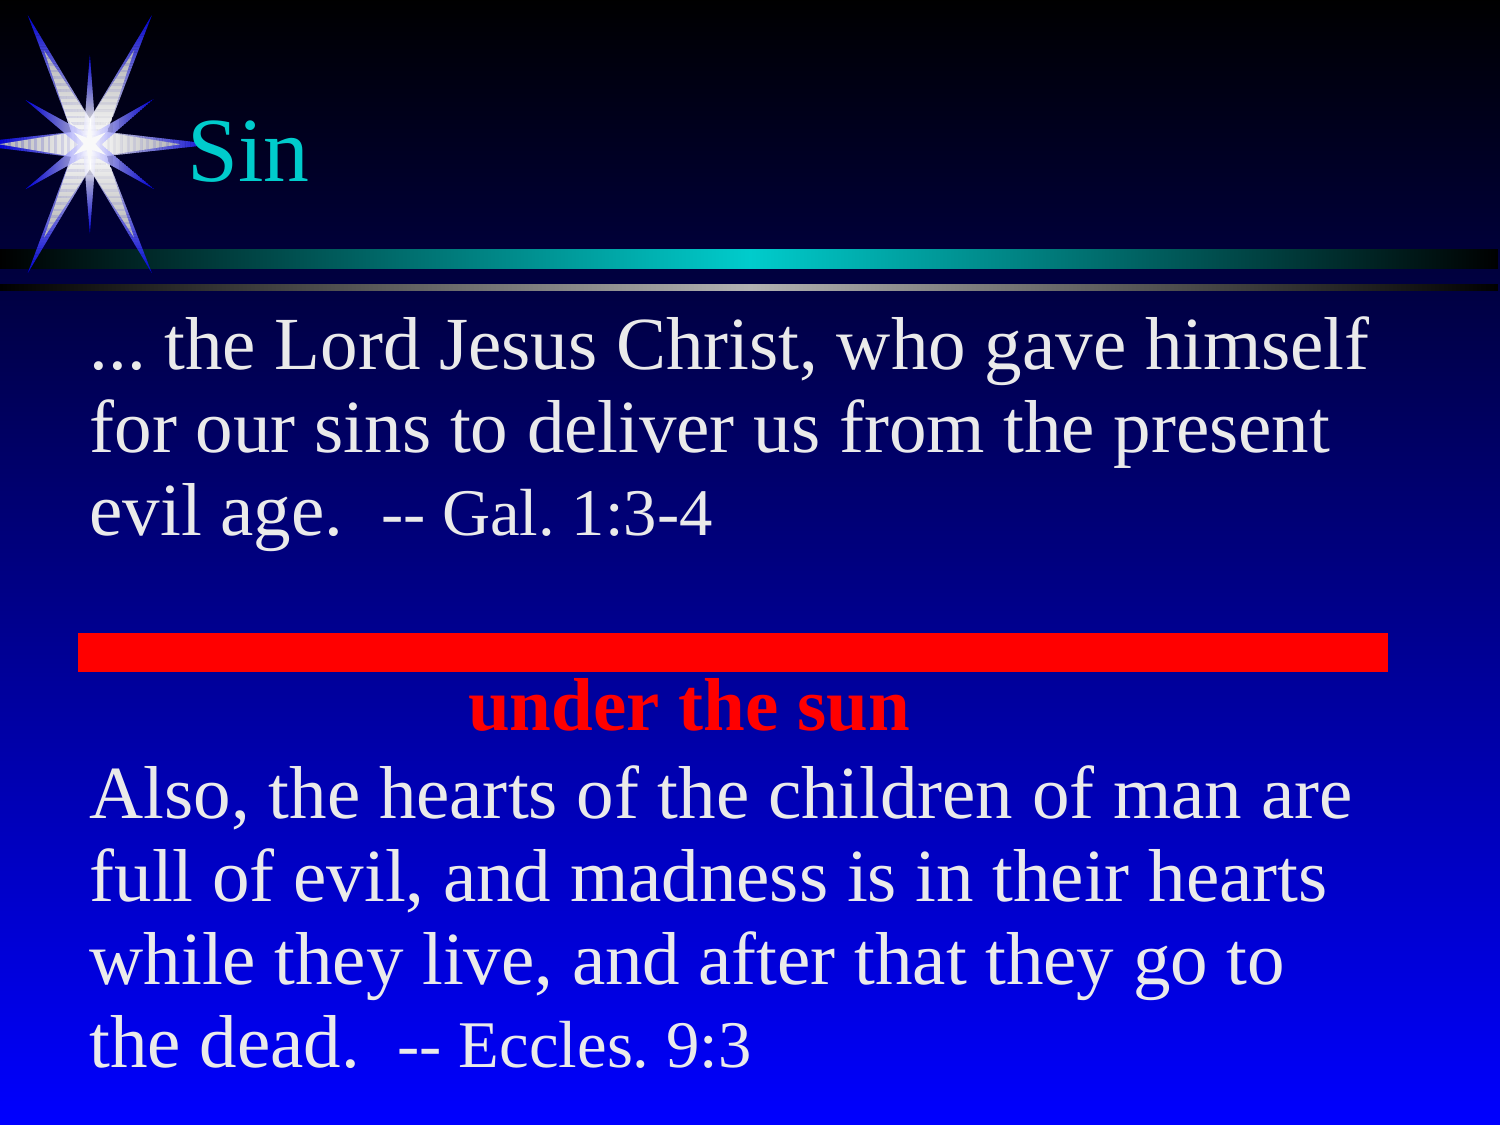

# Sin
... the Lord Jesus Christ, who gave himself for our sins to deliver us from the present evil age. -- Gal. 1:3-4
under the sun
Also, the hearts of the children of man are full of evil, and madness is in their hearts while they live, and after that they go to the dead. -- Eccles. 9:3